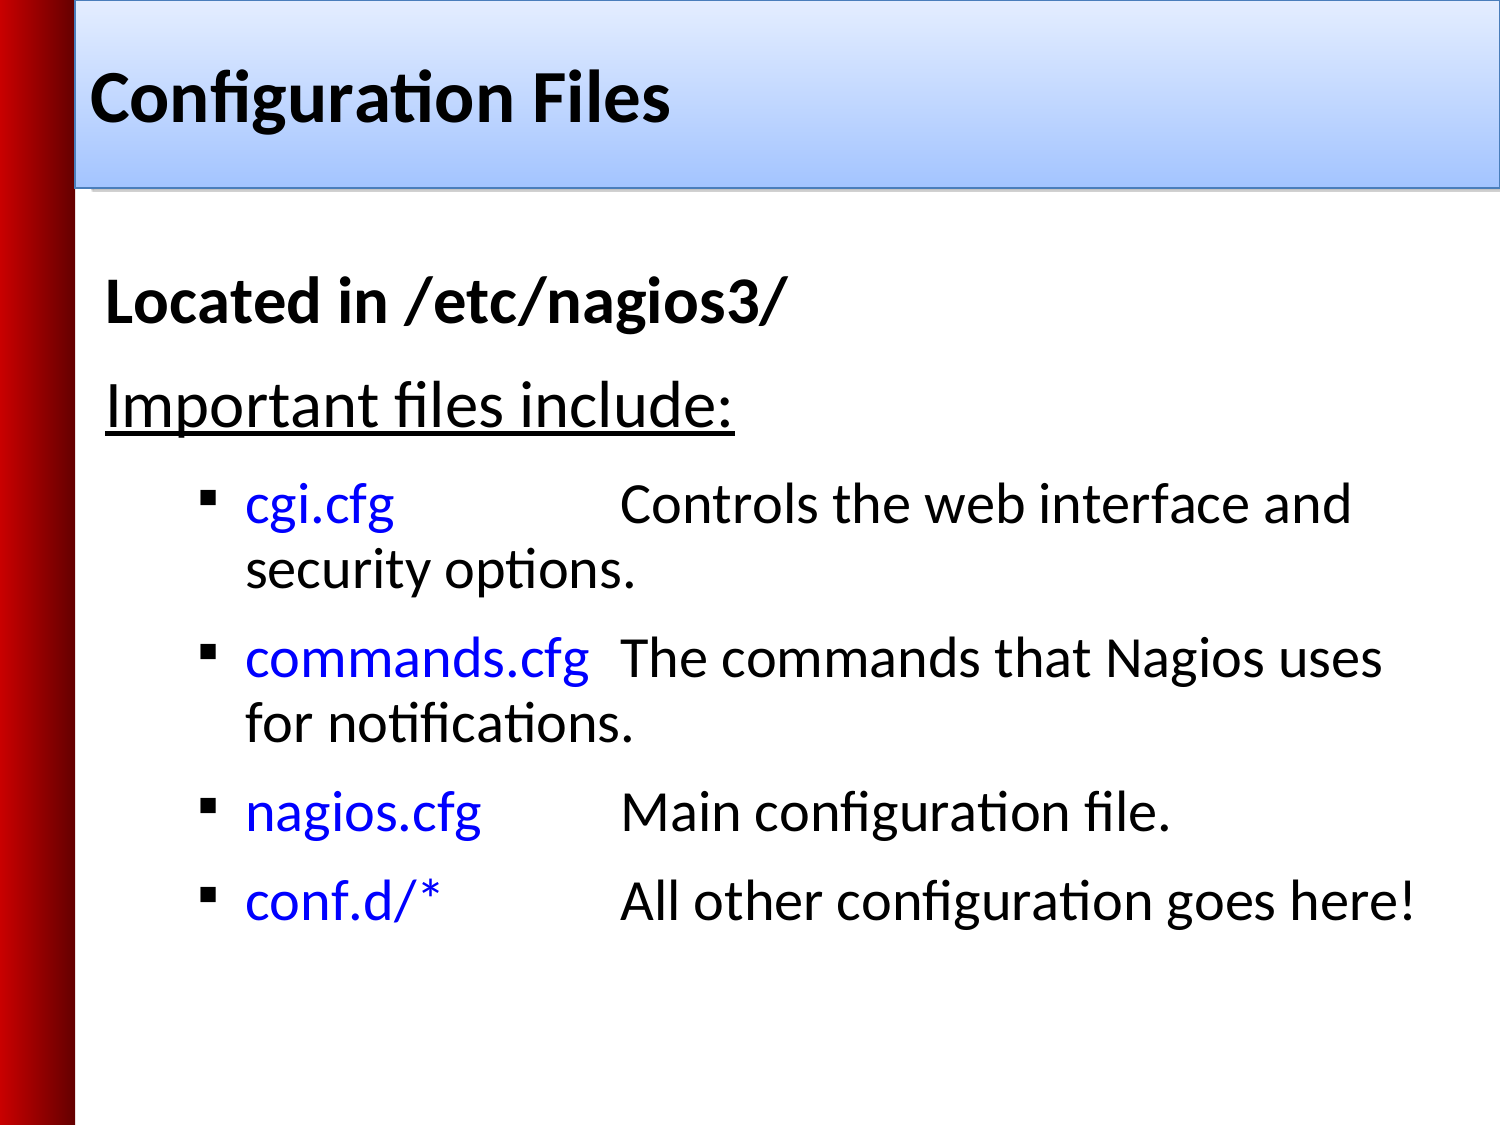

Configuration Files
Located in /etc/nagios3/
Important files include:
cgi.cfg				Controls the web interface and security options.
commands.cfg	The commands that Nagios uses for notifications.
nagios.cfg		Main configuration file.
conf.d/*			All other configuration goes here!